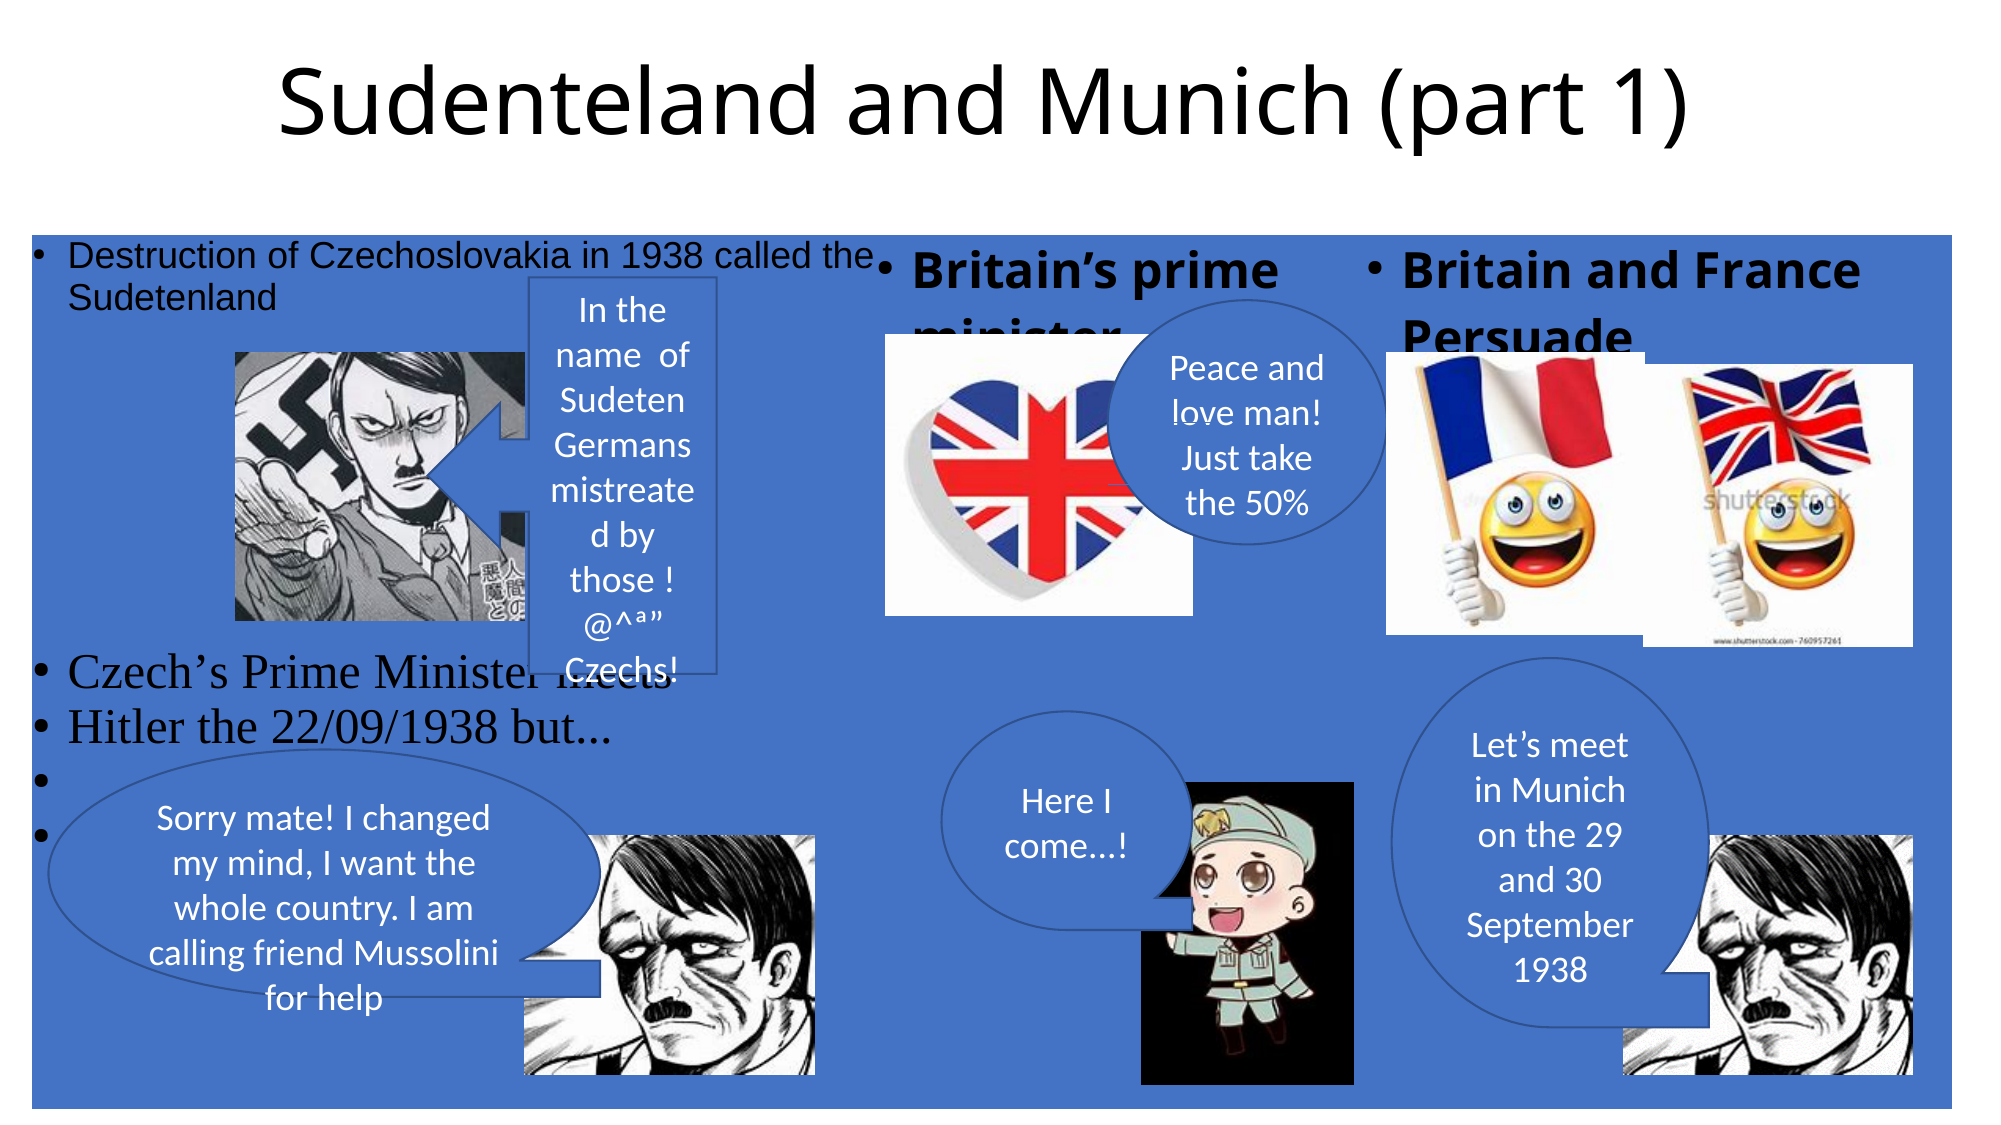

# Sudenteland and Munich (part 1)
| Destruction of Czechoslovakia in 1938 called the Sudetenland | Britain’s prime minister persuades Hitler | Britain and France Persuade Czechoslovakia |
| --- | --- | --- |
| Czech’s Prime Minister meets Hitler the 22/09/1938 but... | | |
In the name of Sudeten Germans mistreated by those !@^ª” Czechs!
Peace and love man! Just take the 50%
Let’s meet in Munich on the 29 and 30 September 1938
Here I come...!
Sorry mate! I changed my mind, I want the whole country. I am calling friend Mussolini for help